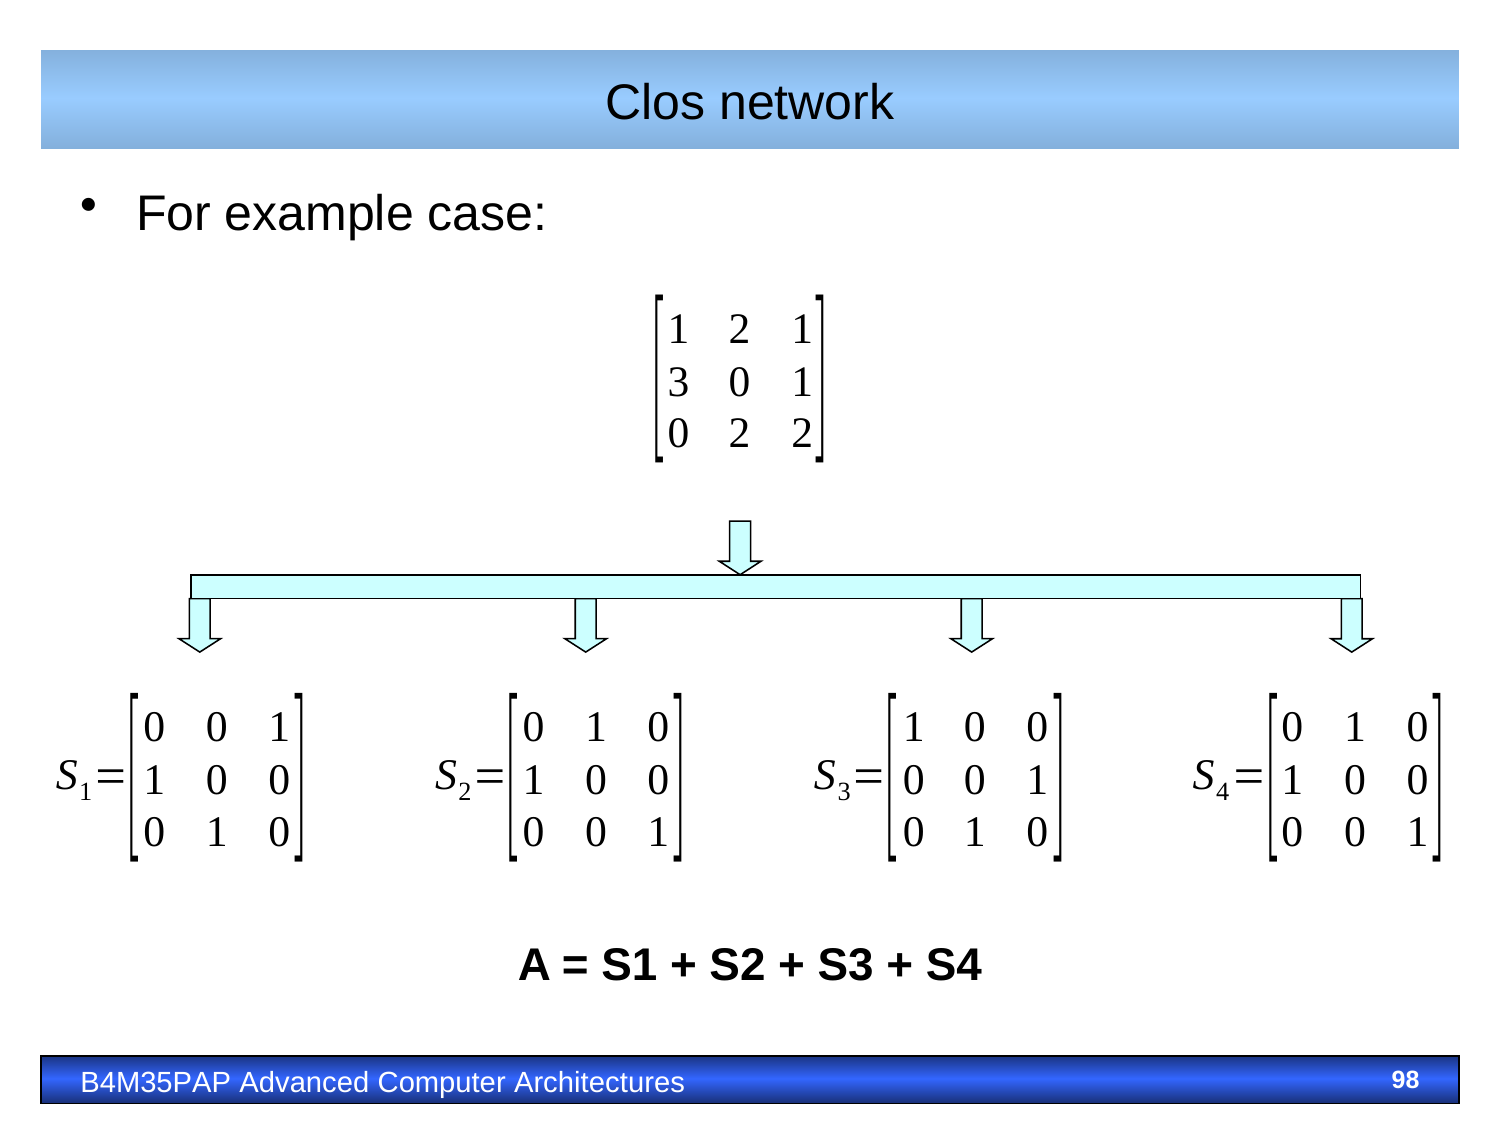

# Clos network
For example case:
A = S1 + S2 + S3 + S4